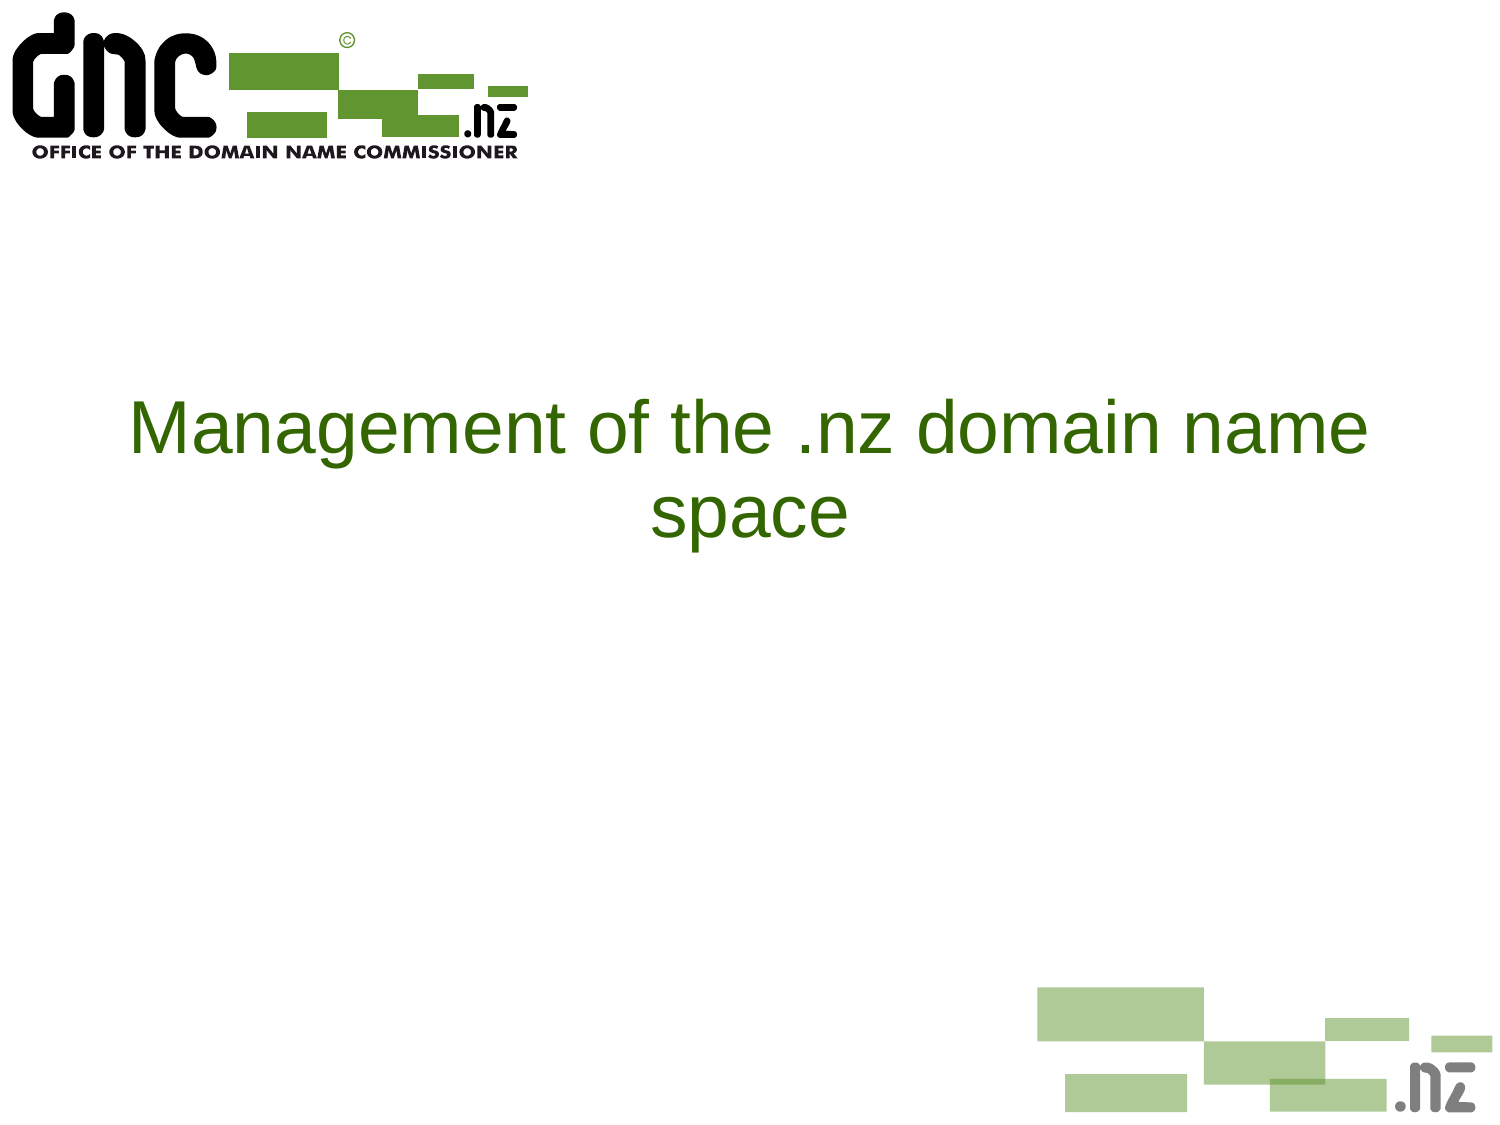

# Management of the .nz domain name space